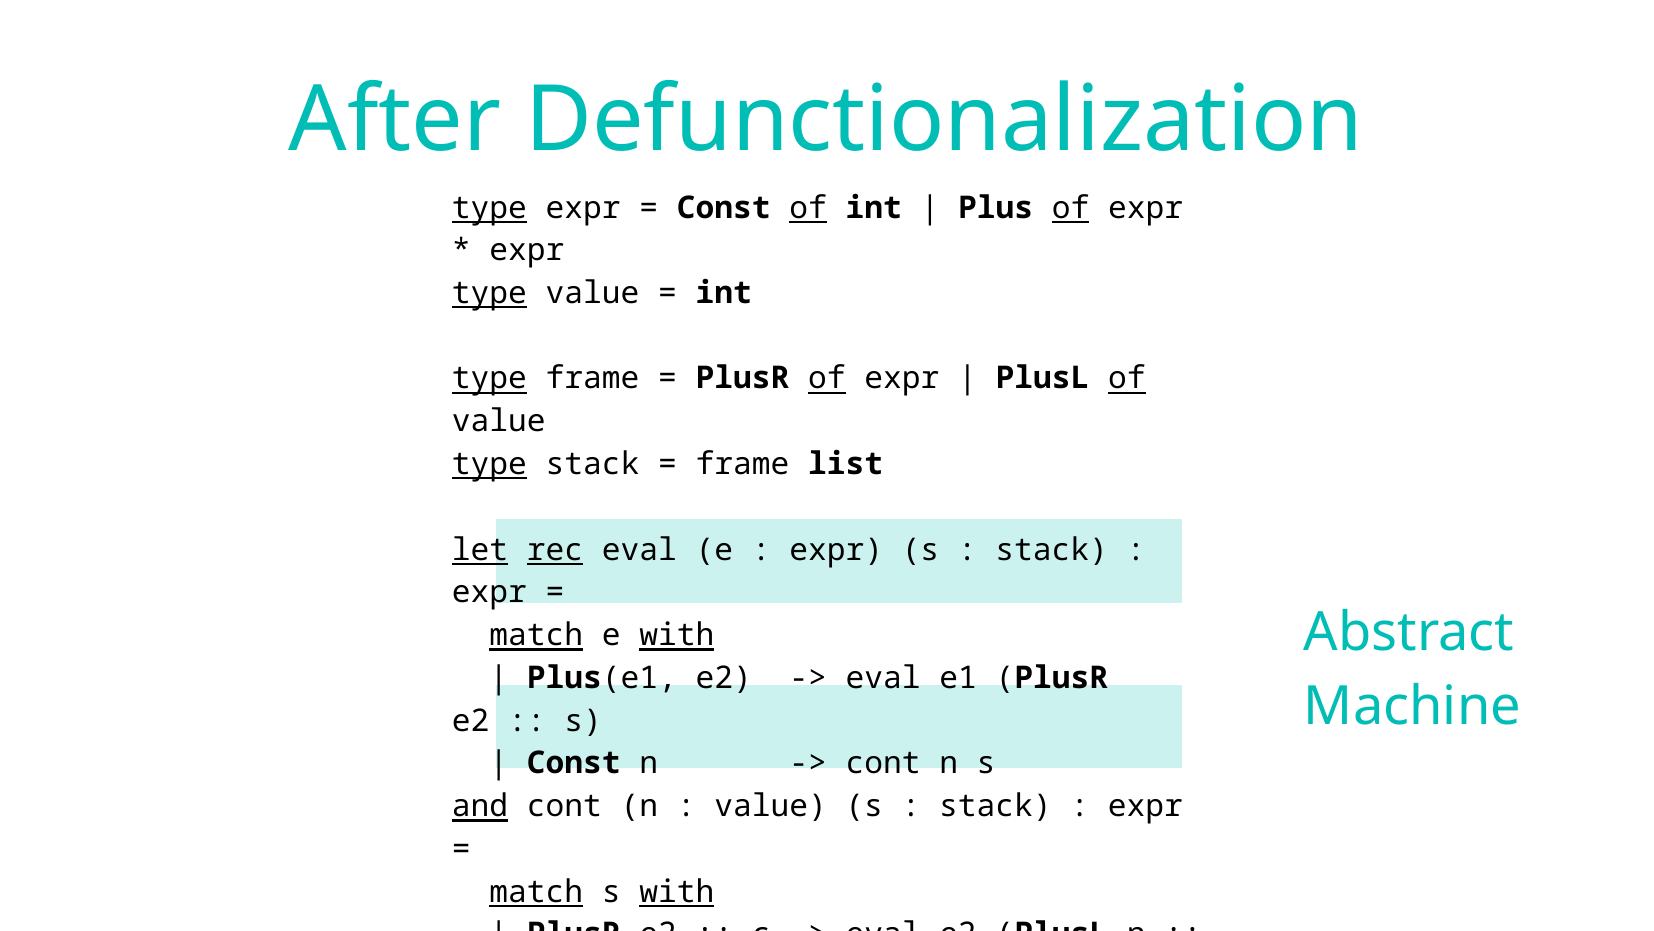

# After Defunctionalization
type expr = Const of int | Plus of expr * expr
type value = int
type frame = PlusR of expr | PlusL of value
type stack = frame list
let rec eval (e : expr) (s : stack) : expr =
 match e with
 | Plus(e1, e2) -> eval e1 (PlusR e2 :: s)
 | Const n -> cont n s
and cont (n : value) (s : stack) : expr =
 match s with
 | PlusR e2 :: c -> eval e2 (PlusL n :: s)
 | PlusL n1 :: c -> cont (n1 + n) s
 | [] -> Const n
let normalize (e : expr) : expr = eval e []
Abstract
Machine